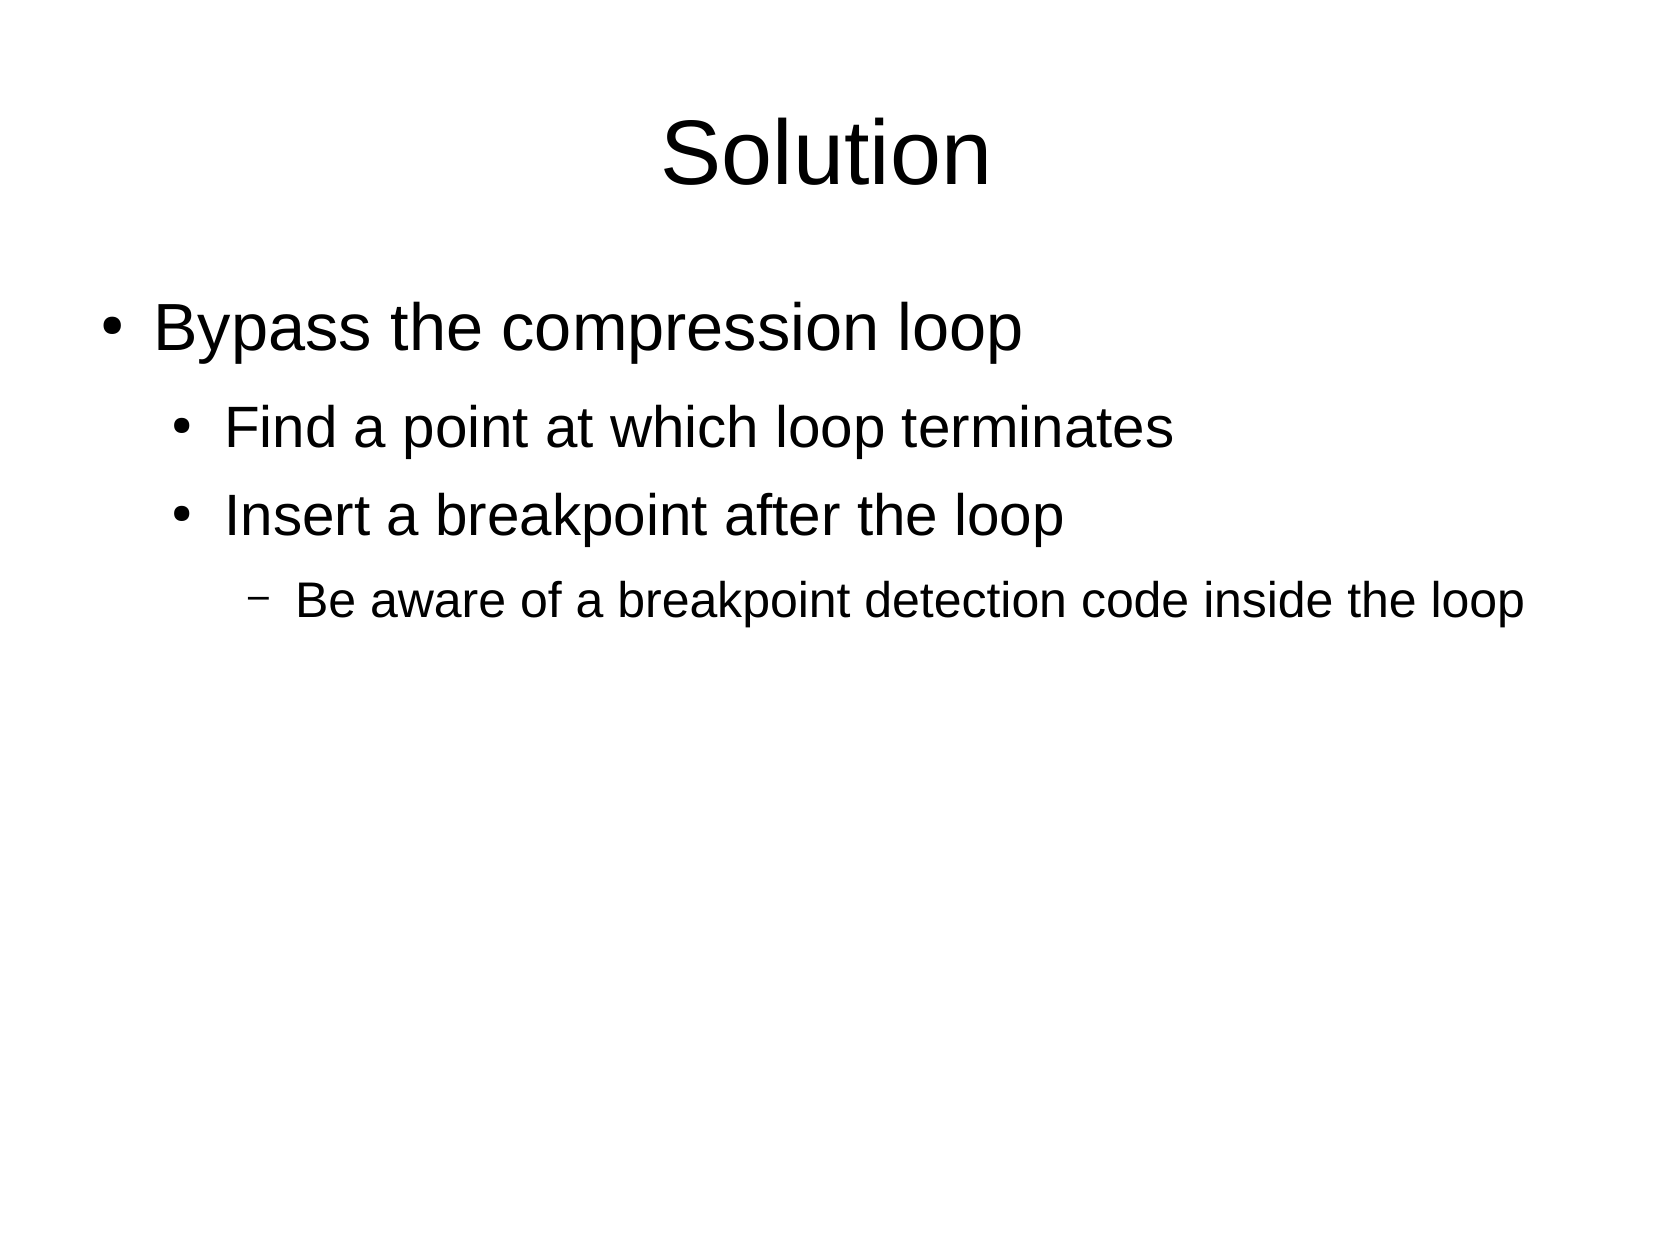

# Solution
Bypass the compression loop
Find a point at which loop terminates
Insert a breakpoint after the loop
Be aware of a breakpoint detection code inside the loop